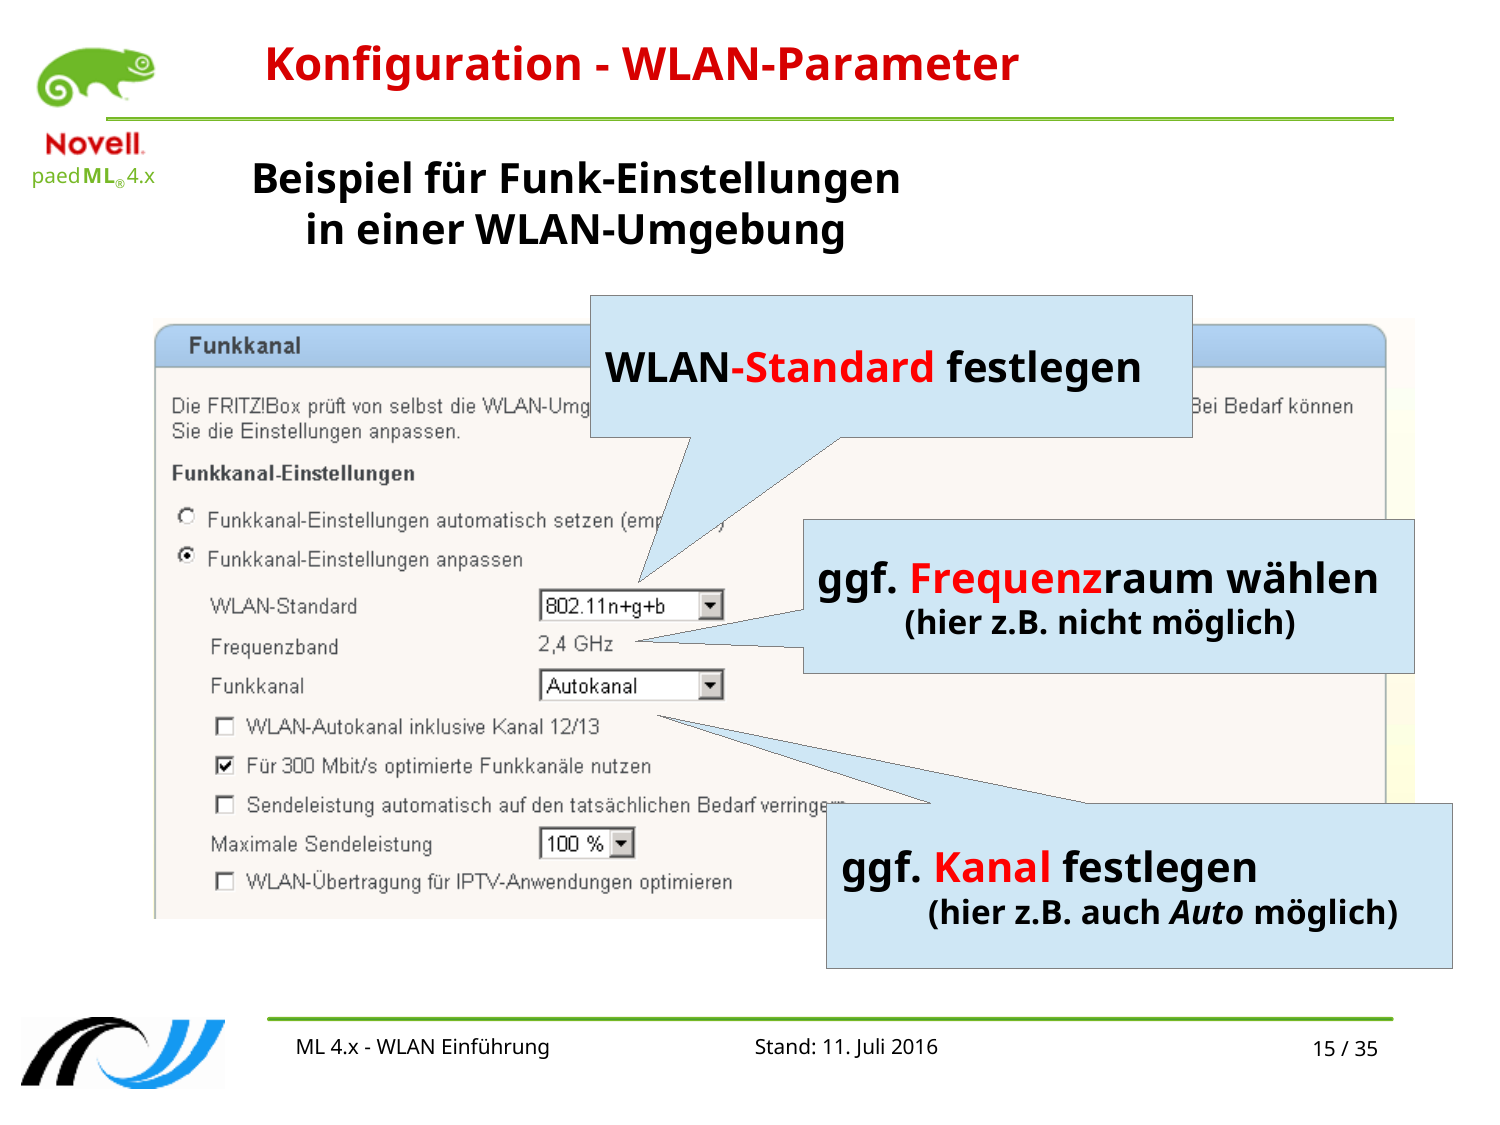

# Konfiguration - WLAN-Parameter
Beispiel für Funk-Einstellungen
in einer WLAN-Umgebung
WLAN-Standard festlegen
ggf. Frequenzraum wählen
(hier z.B. nicht möglich)
ggf. Kanal festlegen
(hier z.B. auch Auto möglich)
ML 4.x - WLAN Einführung
11. Juli 2016
15